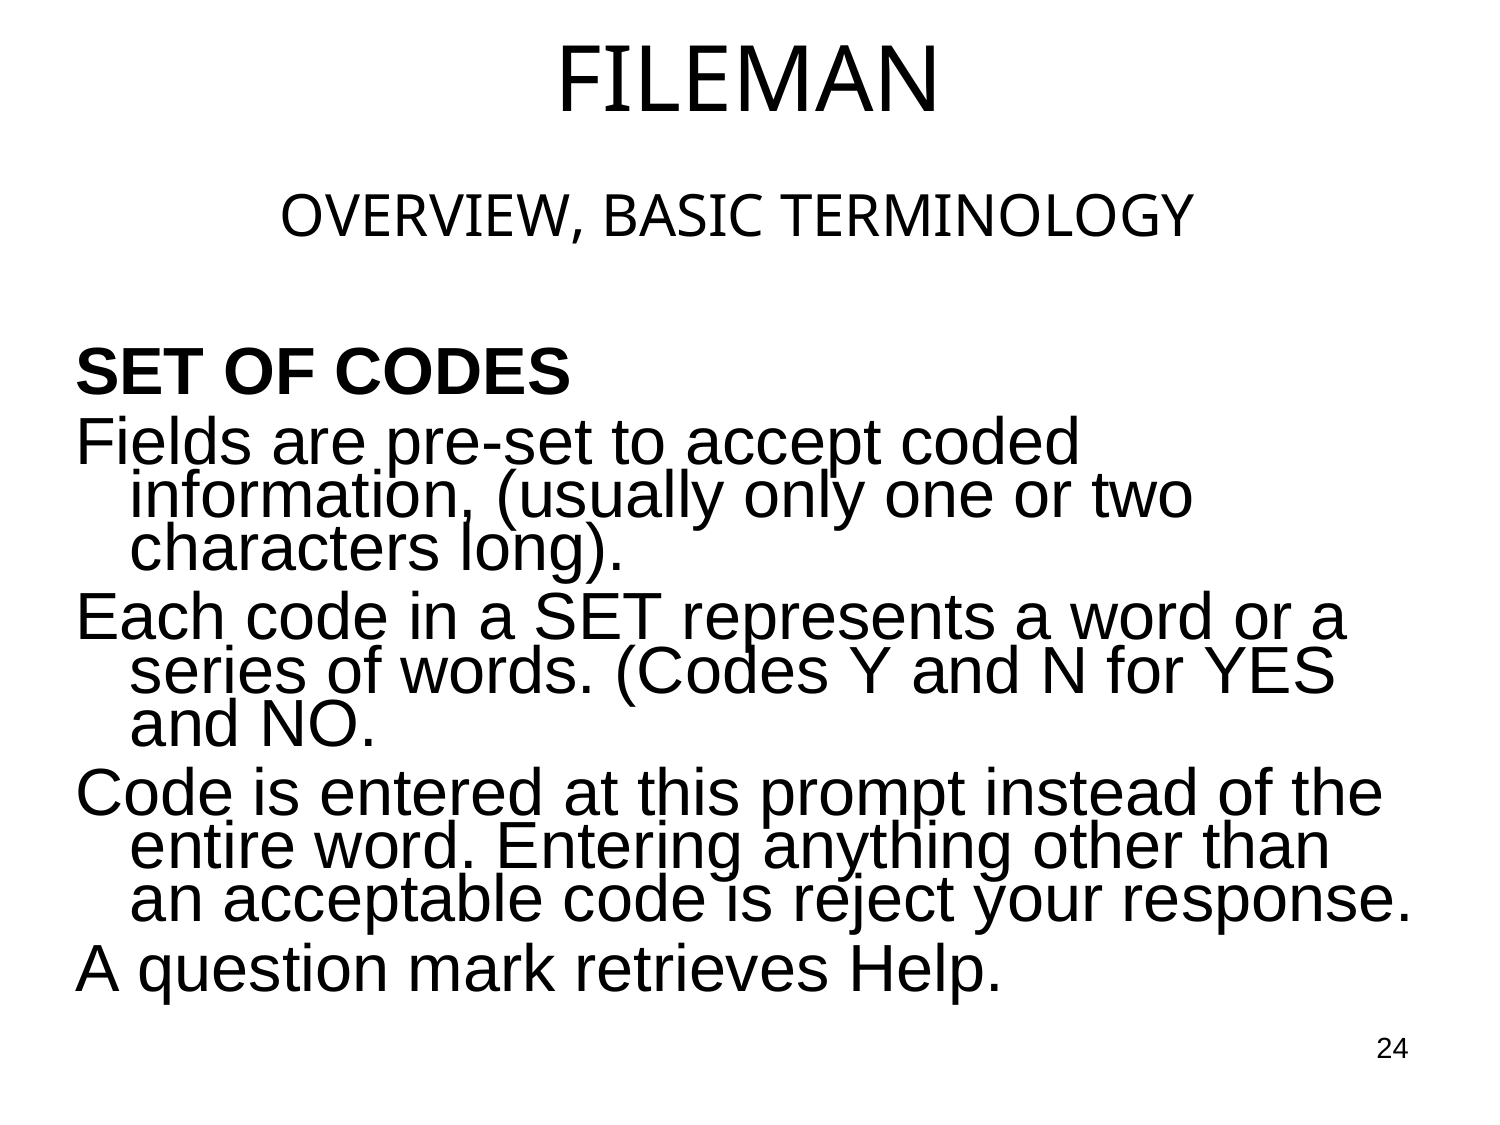

# FILEMAN OVERVIEW, BASIC TERMINOLOGY
SET OF CODES
Fields are pre-set to accept coded information, (usually only one or two characters long).
Each code in a SET represents a word or a series of words. (Codes Y and N for YES and NO.
Code is entered at this prompt instead of the entire word. Entering anything other than an acceptable code is reject your response.
A question mark retrieves Help.
24